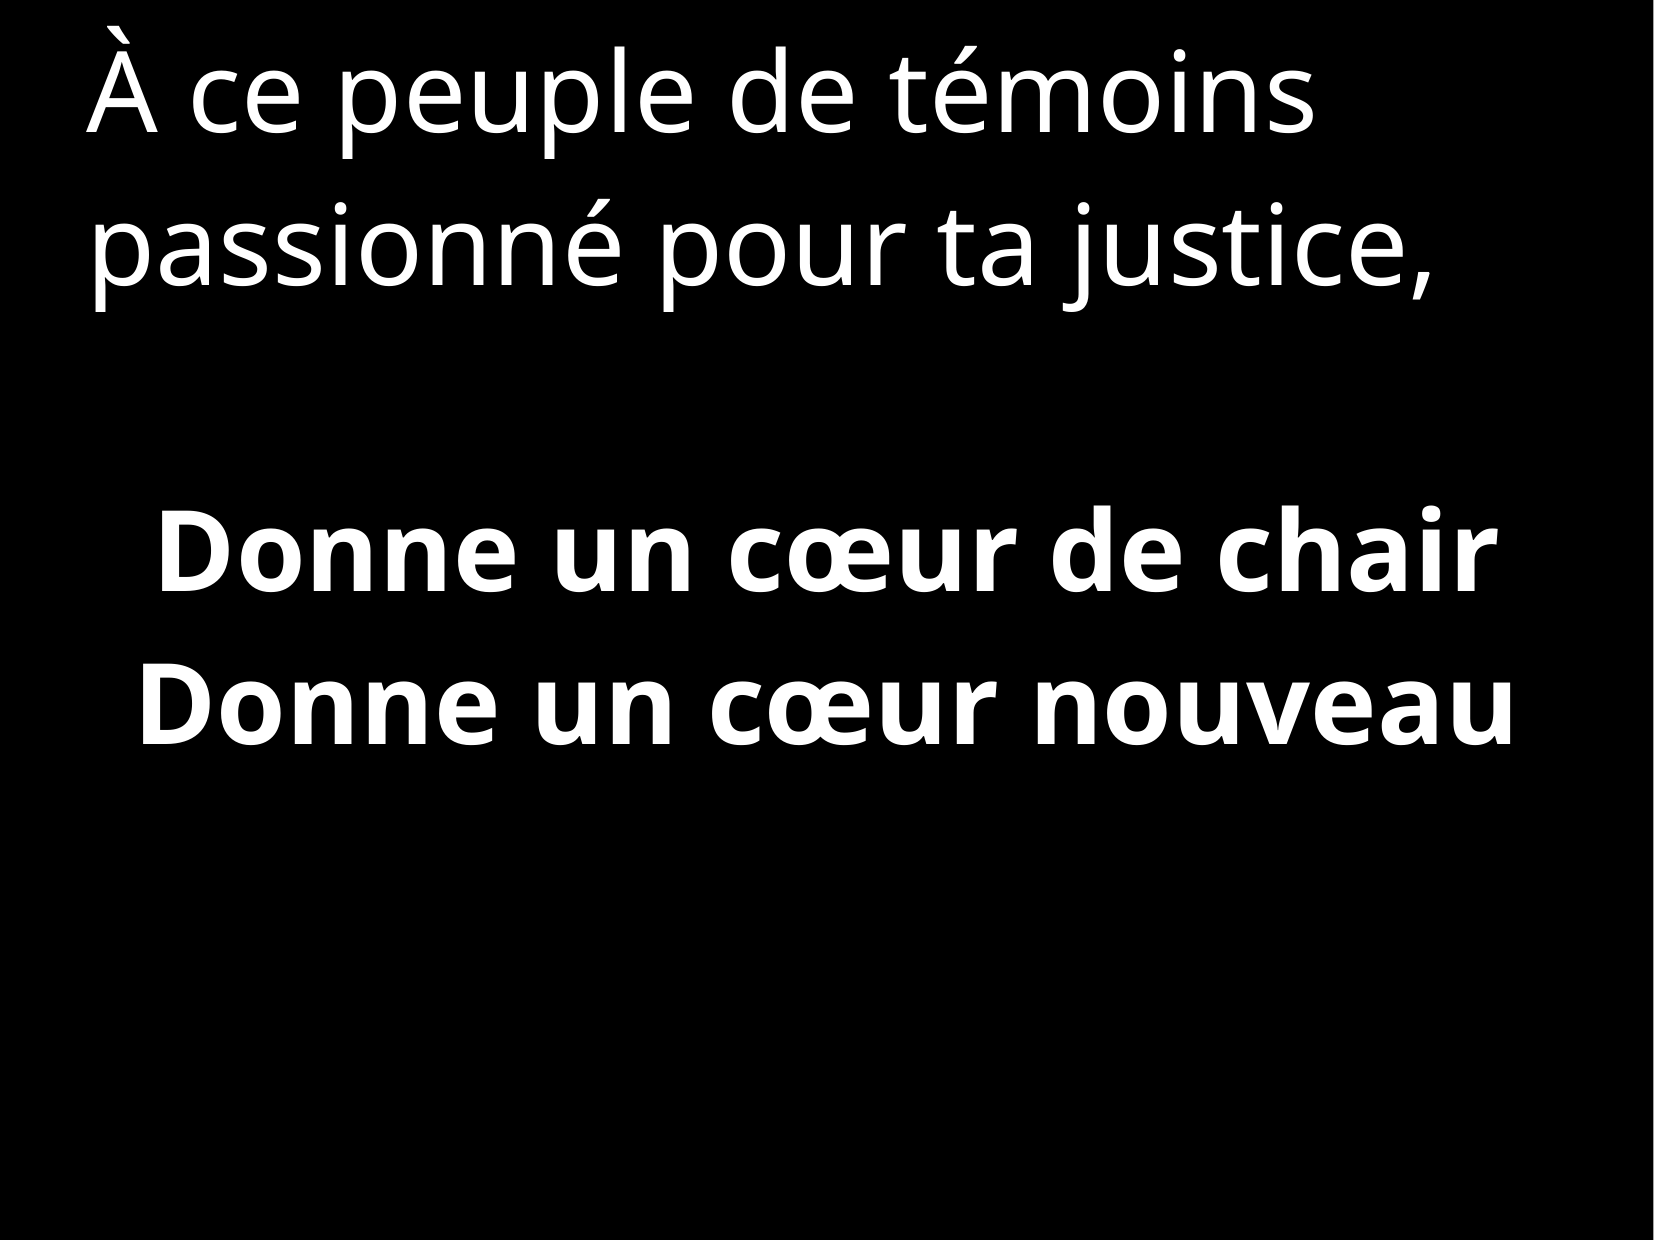

À ce peuple de témoins passionné pour ta justice,
Donne un cœur de chair
Donne un cœur nouveau